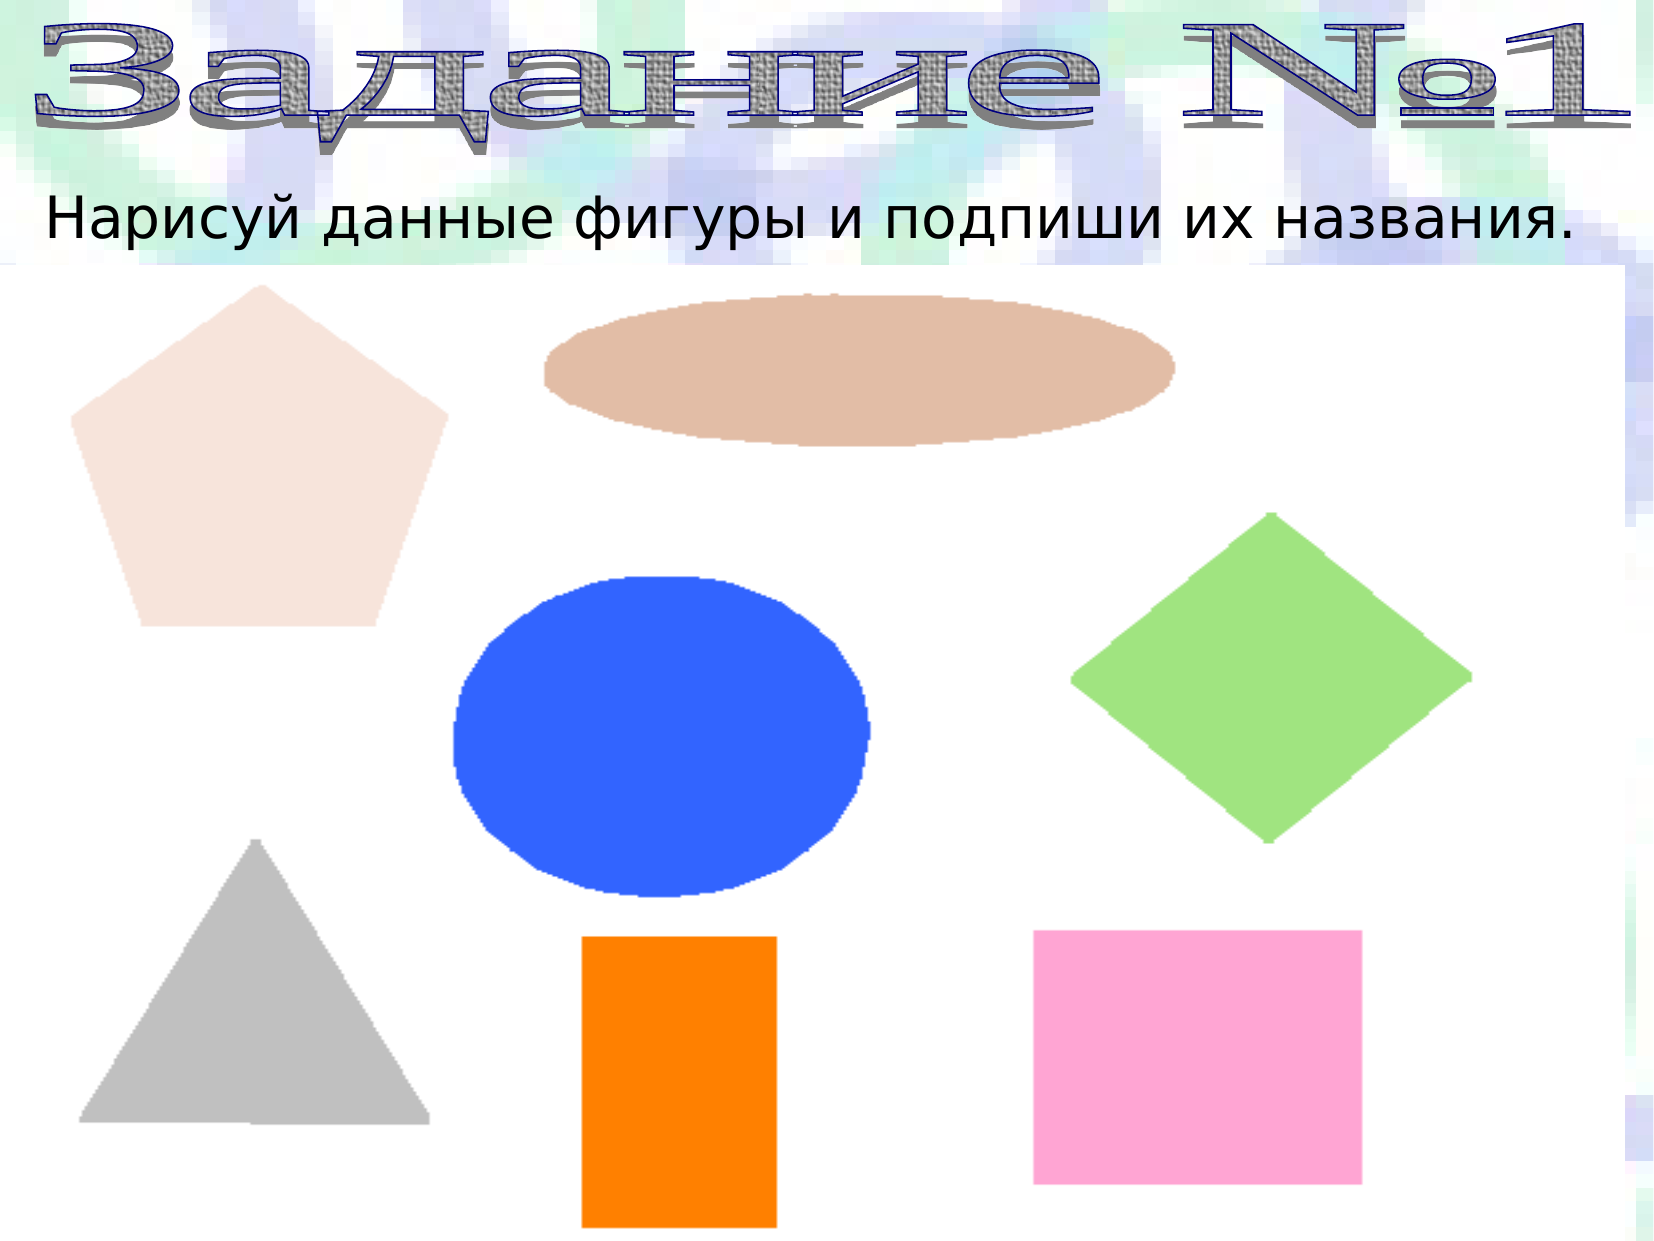

Задание №1
Нарисуй данные фигуры и подпиши их названия.